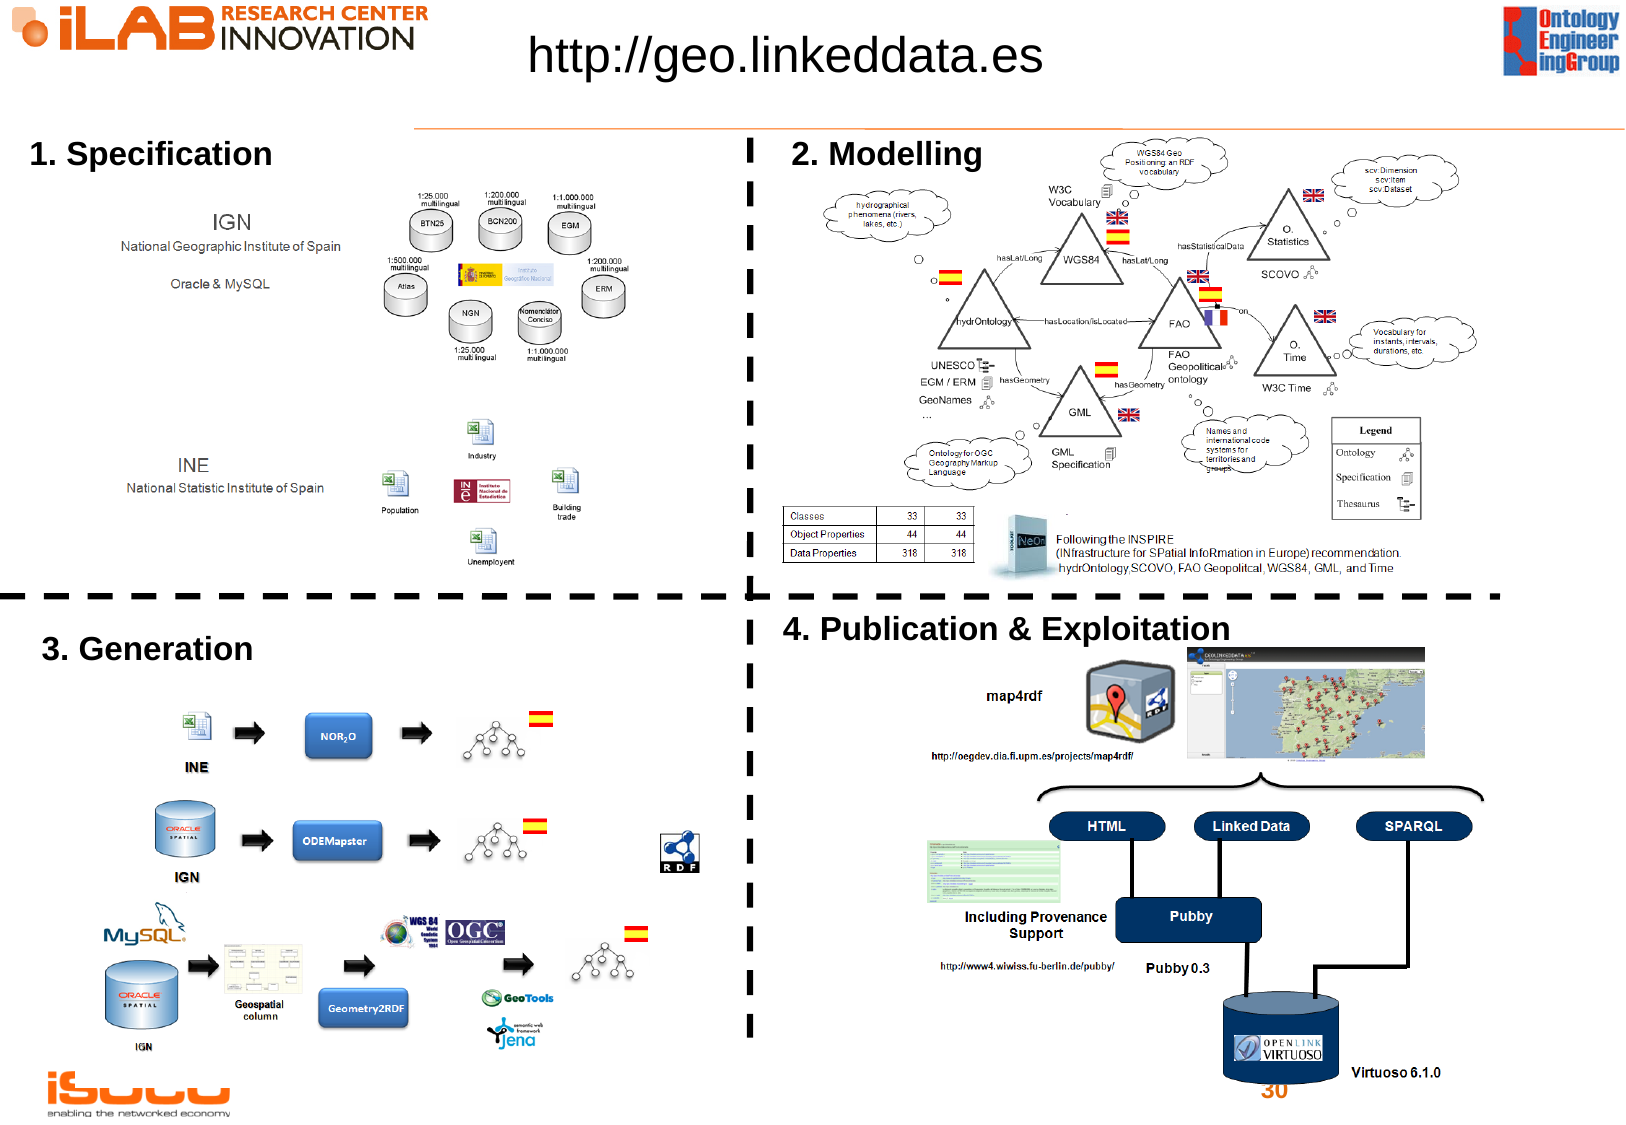

# http://geo.linkeddata.es
1. Specification
2. Modelling
4. Publication & Exploitation
3. Generation